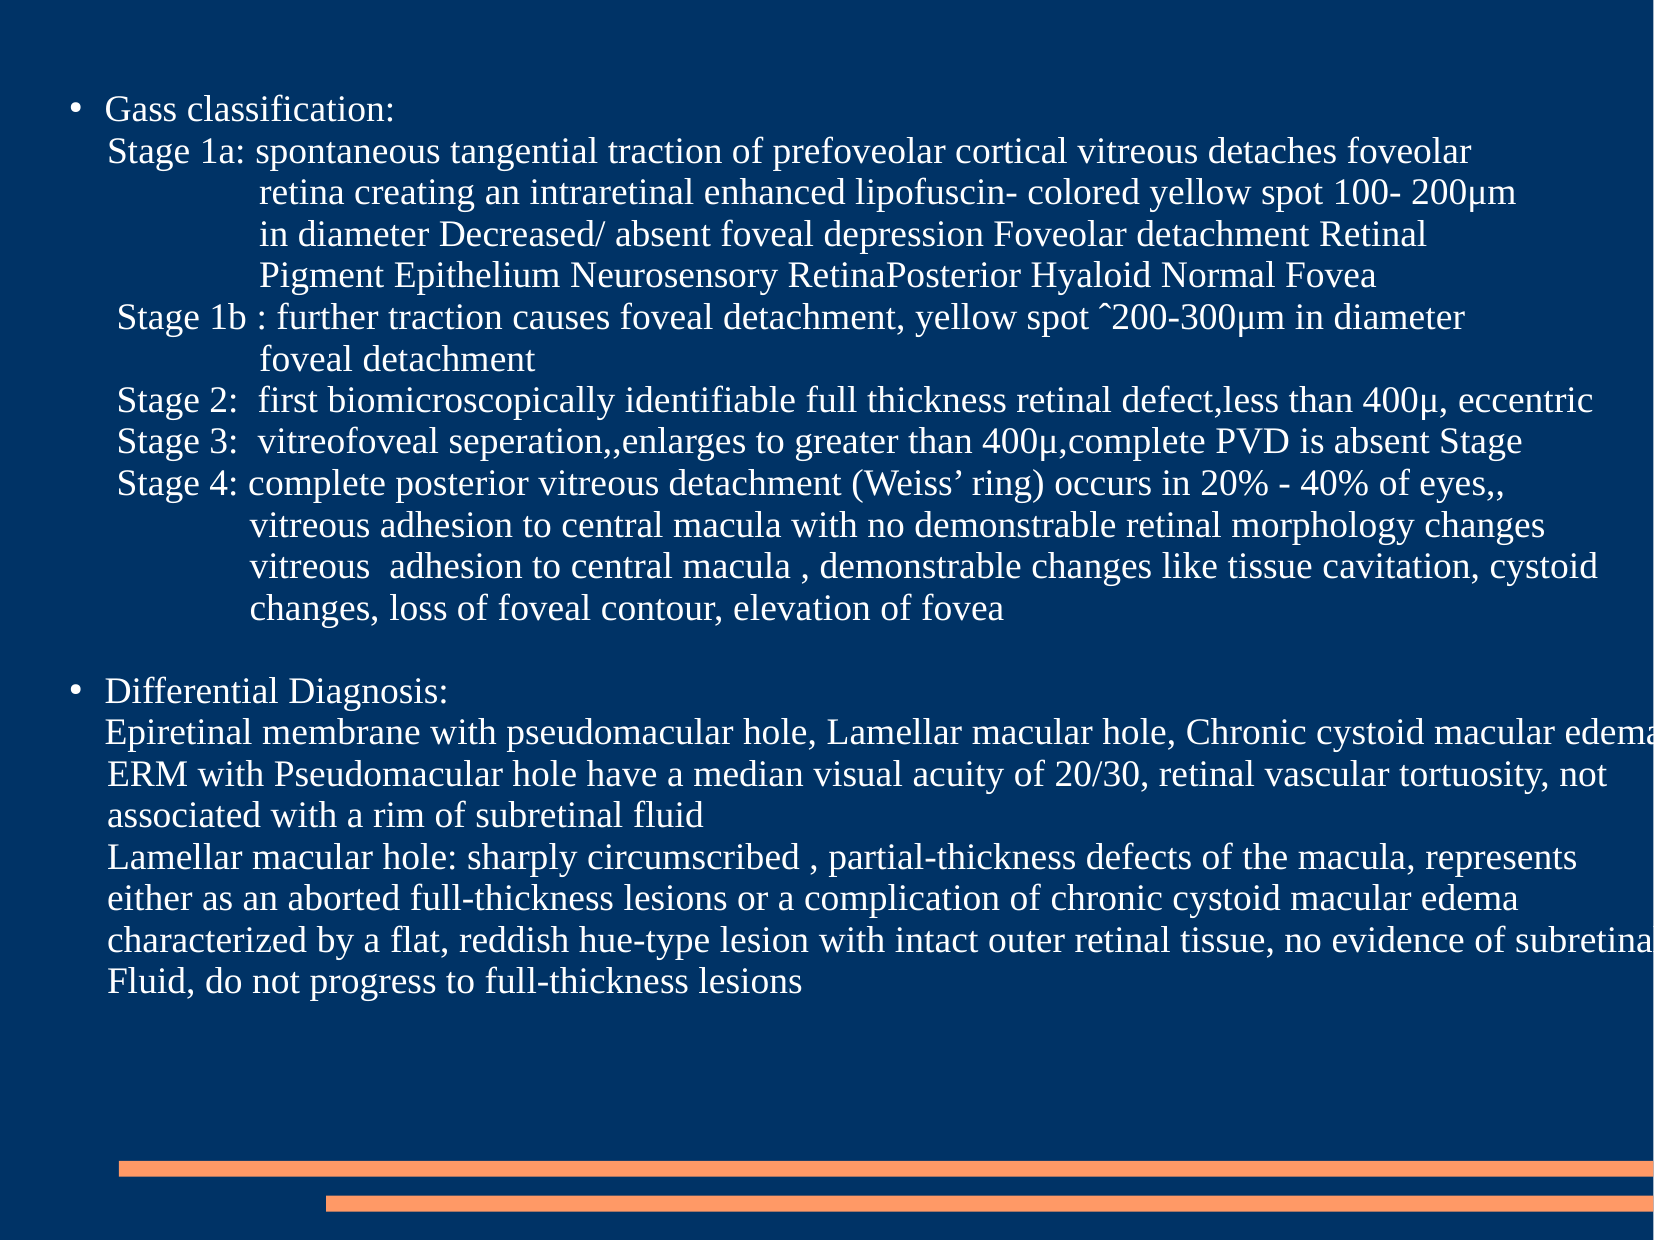

Gass classification:
 Stage 1a: spontaneous tangential traction of prefoveolar cortical vitreous detaches foveolar
 retina creating an intraretinal enhanced lipofuscin- colored yellow spot 100- 200μm
 in diameter Decreased/ absent foveal depression Foveolar detachment Retinal
 Pigment Epithelium Neurosensory RetinaPosterior Hyaloid Normal Fovea
 Stage 1b : further traction causes foveal detachment, yellow spot ˆ200-300μm in diameter
 foveal detachment
 Stage 2: first biomicroscopically identifiable full thickness retinal defect,less than 400μ, eccentric
 Stage 3: vitreofoveal seperation,,enlarges to greater than 400μ,complete PVD is absent Stage
 Stage 4: complete posterior vitreous detachment (Weiss’ ring) occurs in 20% - 40% of eyes,,
 vitreous adhesion to central macula with no demonstrable retinal morphology changes
 vitreous adhesion to central macula , demonstrable changes like tissue cavitation, cystoid
 changes, loss of foveal contour, elevation of fovea
Differential Diagnosis:
Epiretinal membrane with pseudomacular hole, Lamellar macular hole, Chronic cystoid macular edema
 ERM with Pseudomacular hole have a median visual acuity of 20/30, retinal vascular tortuosity, not
 associated with a rim of subretinal fluid
 Lamellar macular hole: sharply circumscribed , partial-thickness defects of the macula, represents
 either as an aborted full-thickness lesions or a complication of chronic cystoid macular edema
 characterized by a flat, reddish hue-type lesion with intact outer retinal tissue, no evidence of subretinal
 Fluid, do not progress to full-thickness lesions